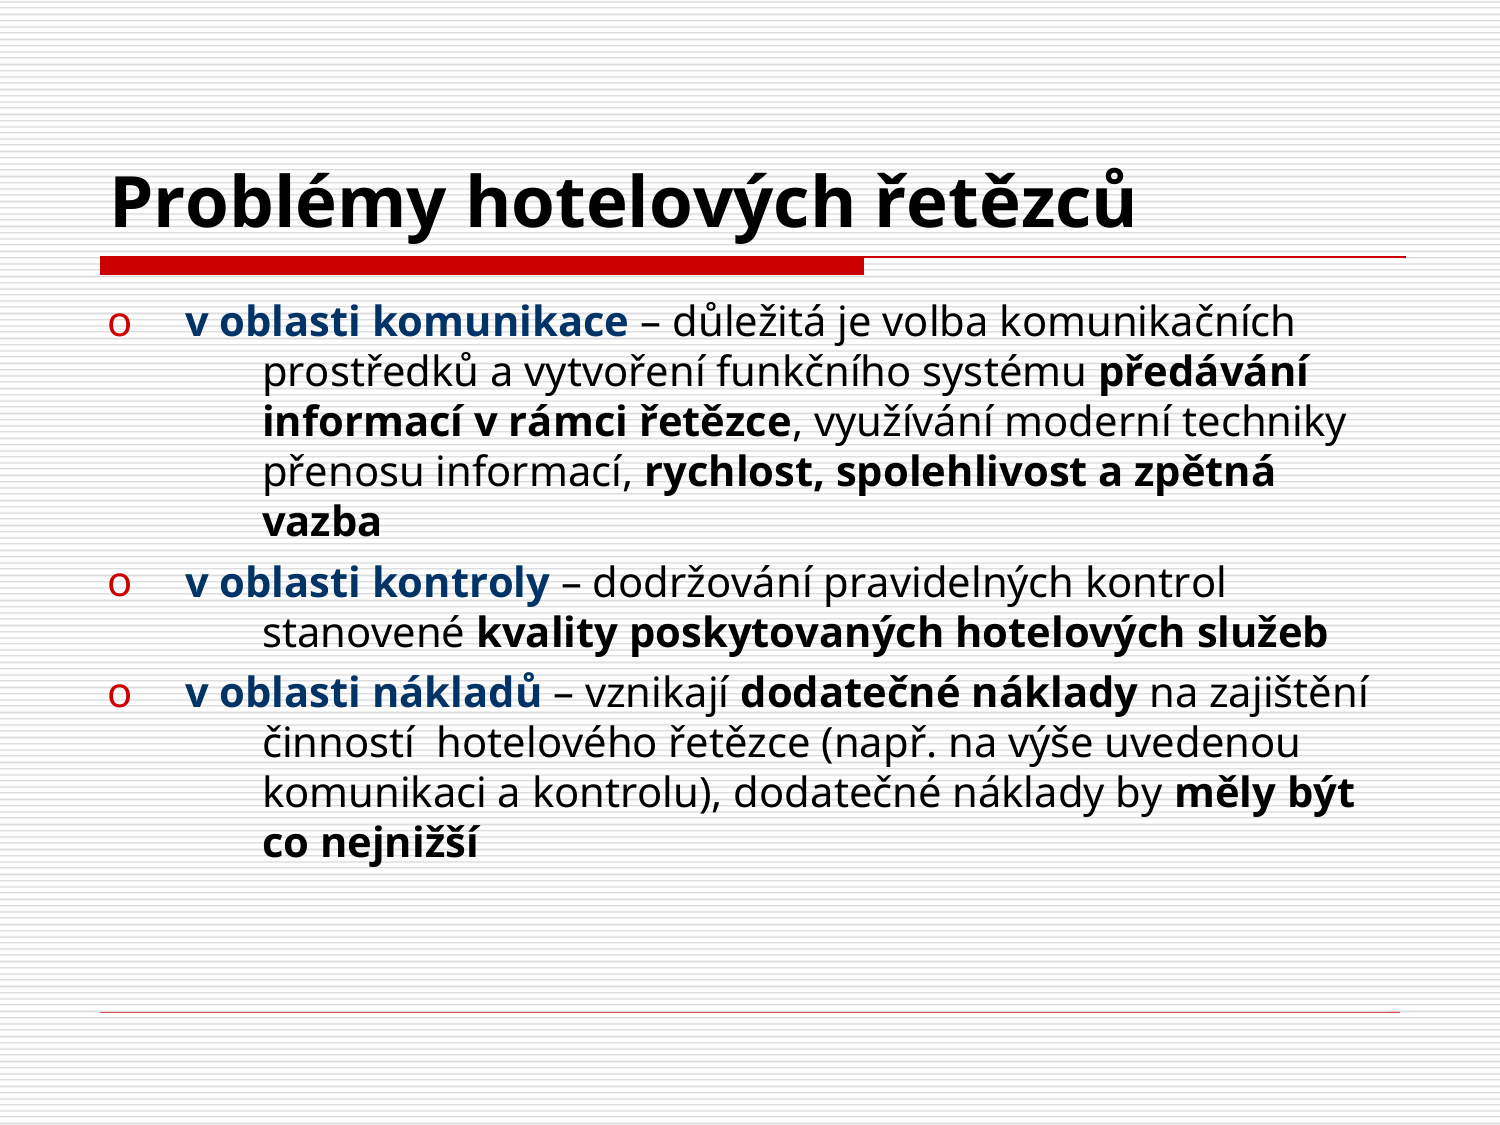

# Problémy hotelových řetězců
v oblasti komunikace – důležitá je volba komunikačních prostředků a vytvoření funkčního systému předávání informací v rámci řetězce, využívání moderní techniky přenosu informací, rychlost, spolehlivost a zpětná vazba
v oblasti kontroly – dodržování pravidelných kontrol stanovené kvality poskytovaných hotelových služeb
v oblasti nákladů – vznikají dodatečné náklady na zajištění činností hotelového řetězce (např. na výše uvedenou komunikaci a kontrolu), dodatečné náklady by měly být co nejnižší